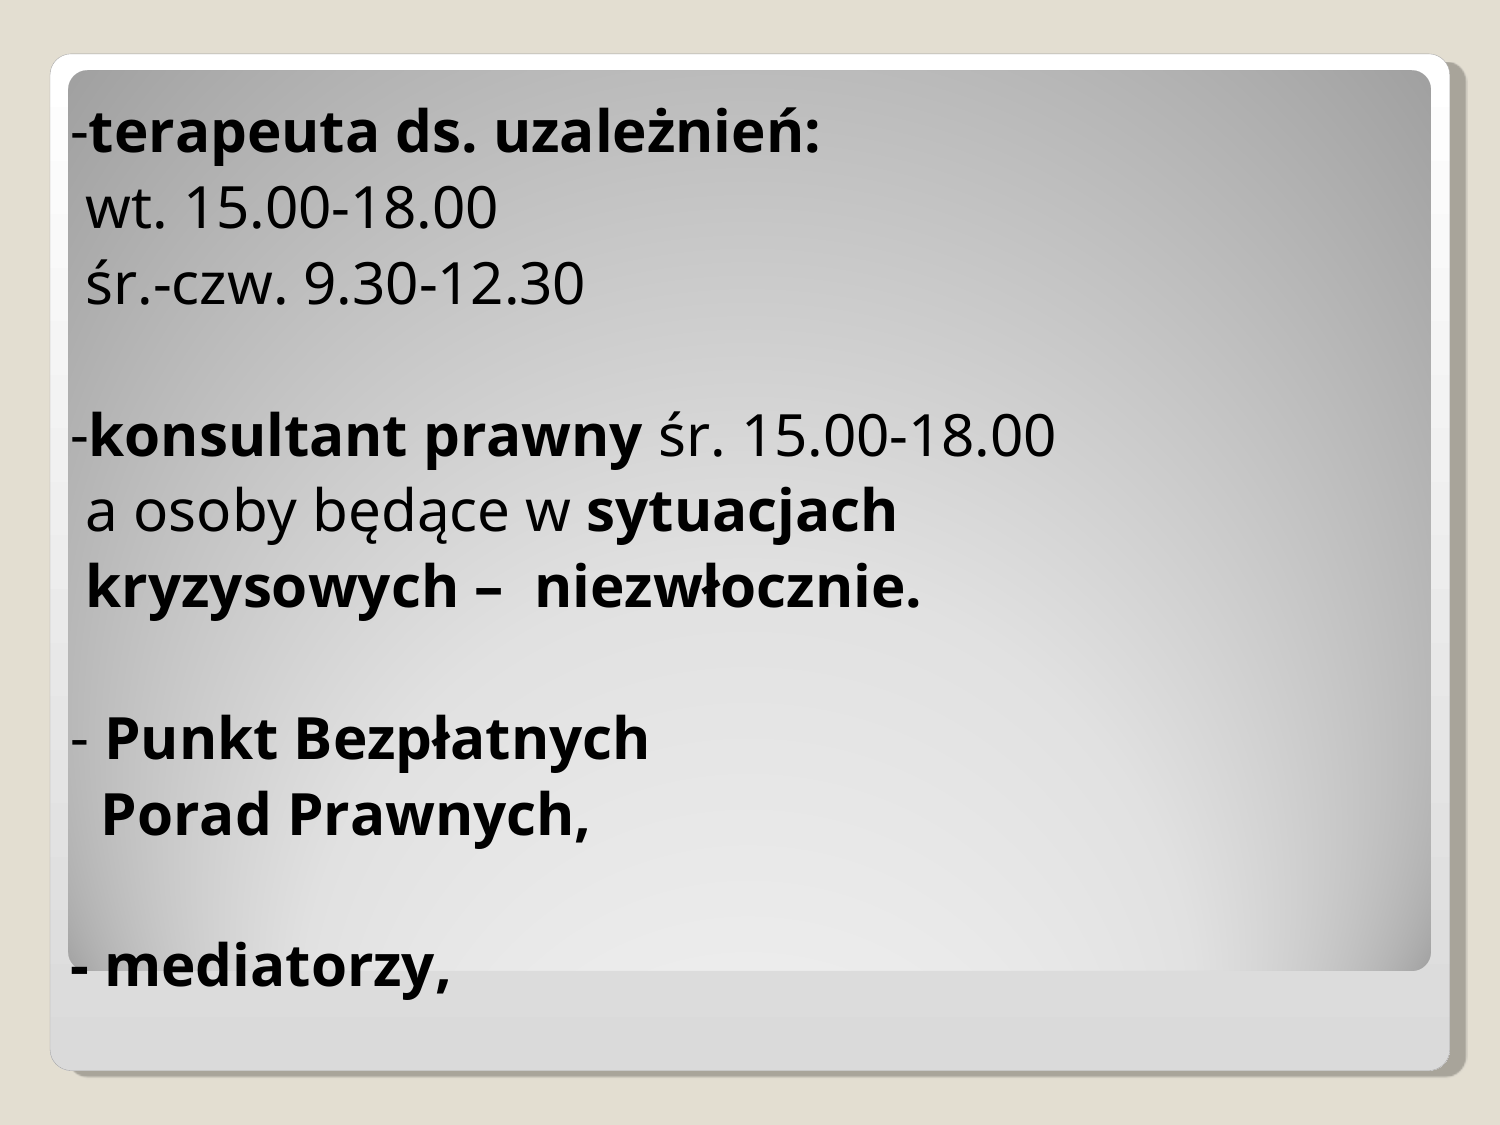

terapeuta ds. uzależnień:
 wt. 15.00-18.00
 śr.-czw. 9.30-12.30
konsultant prawny śr. 15.00-18.00
 a osoby będące w sytuacjach
 kryzysowych –  niezwłocznie.
 Punkt Bezpłatnych
 Porad Prawnych,
- mediatorzy,